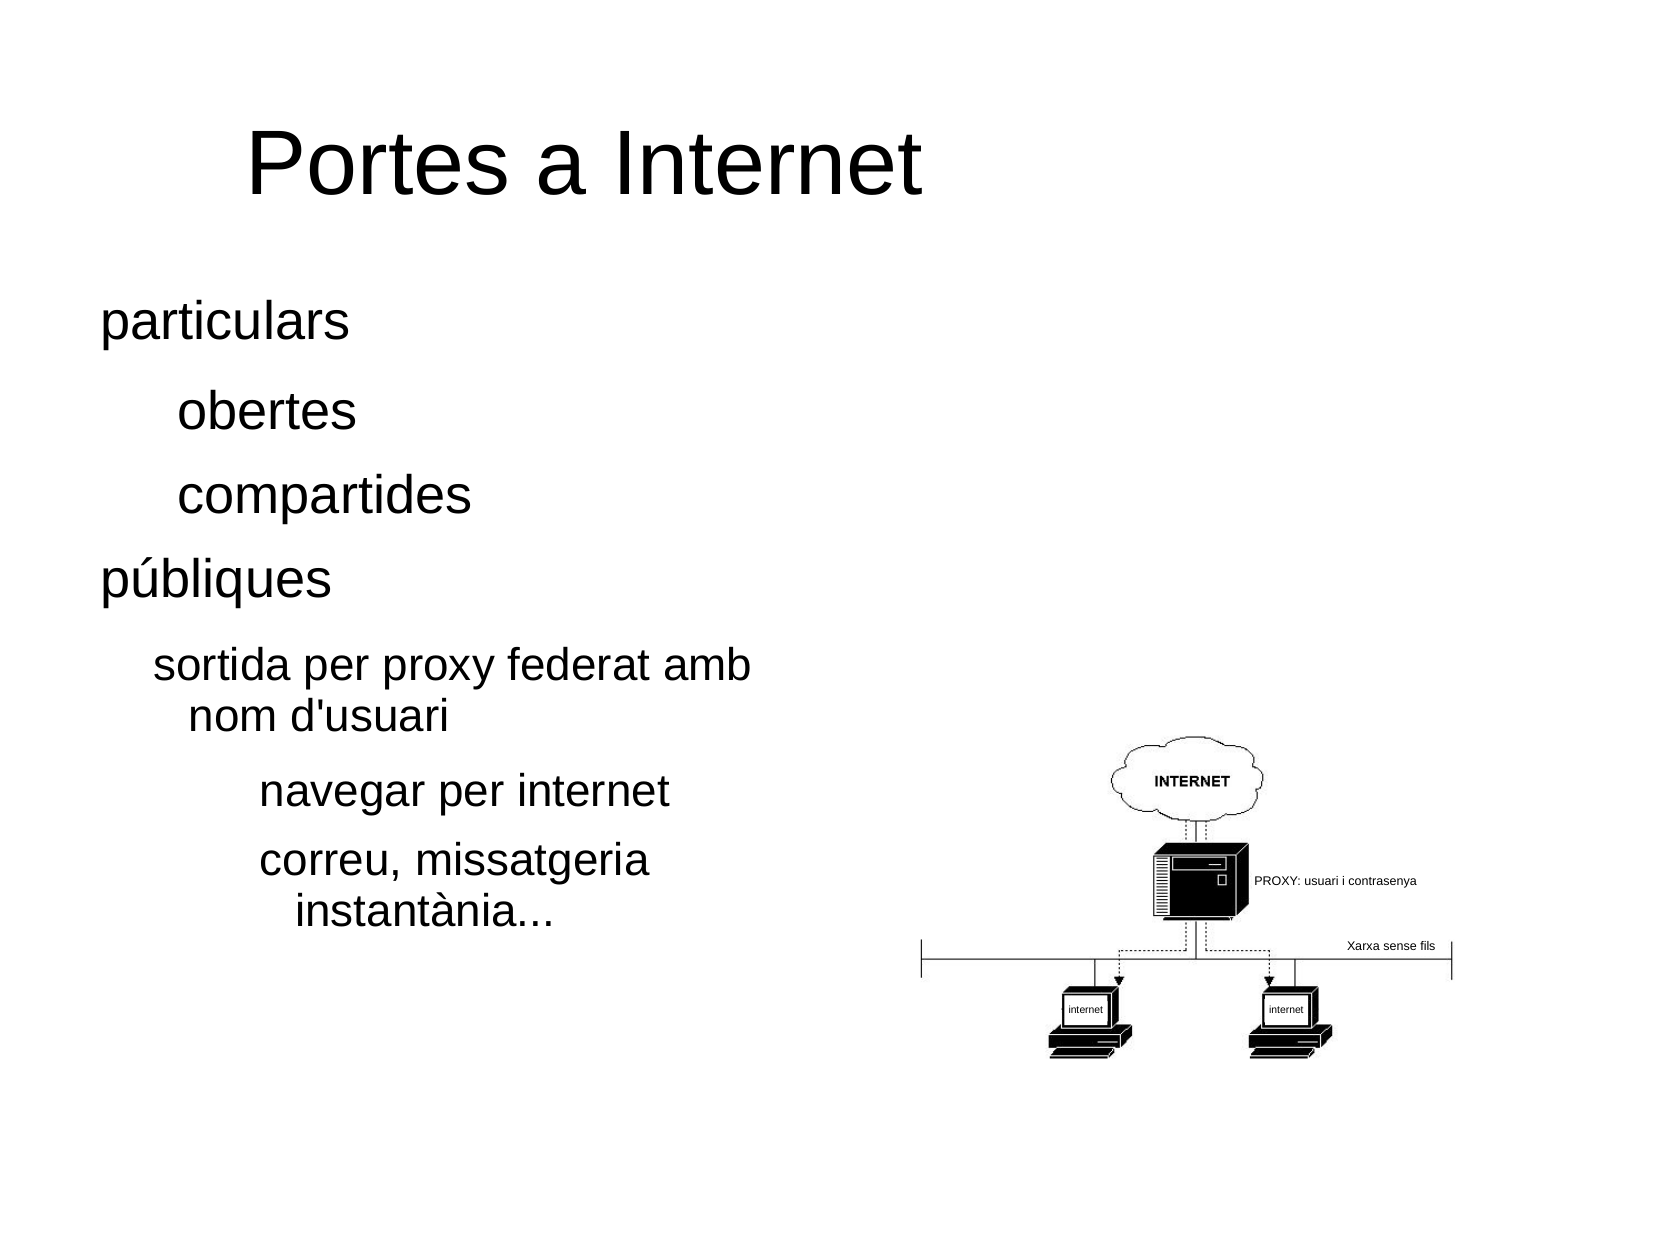

# Portes a Internet
particulars
obertes
compartides
públiques
sortida per proxy federat amb nom d'usuari
navegar per internet
correu, missatgeria instantània...
PROXY: usuari i contrasenya
Xarxa sense fils
internet
internet